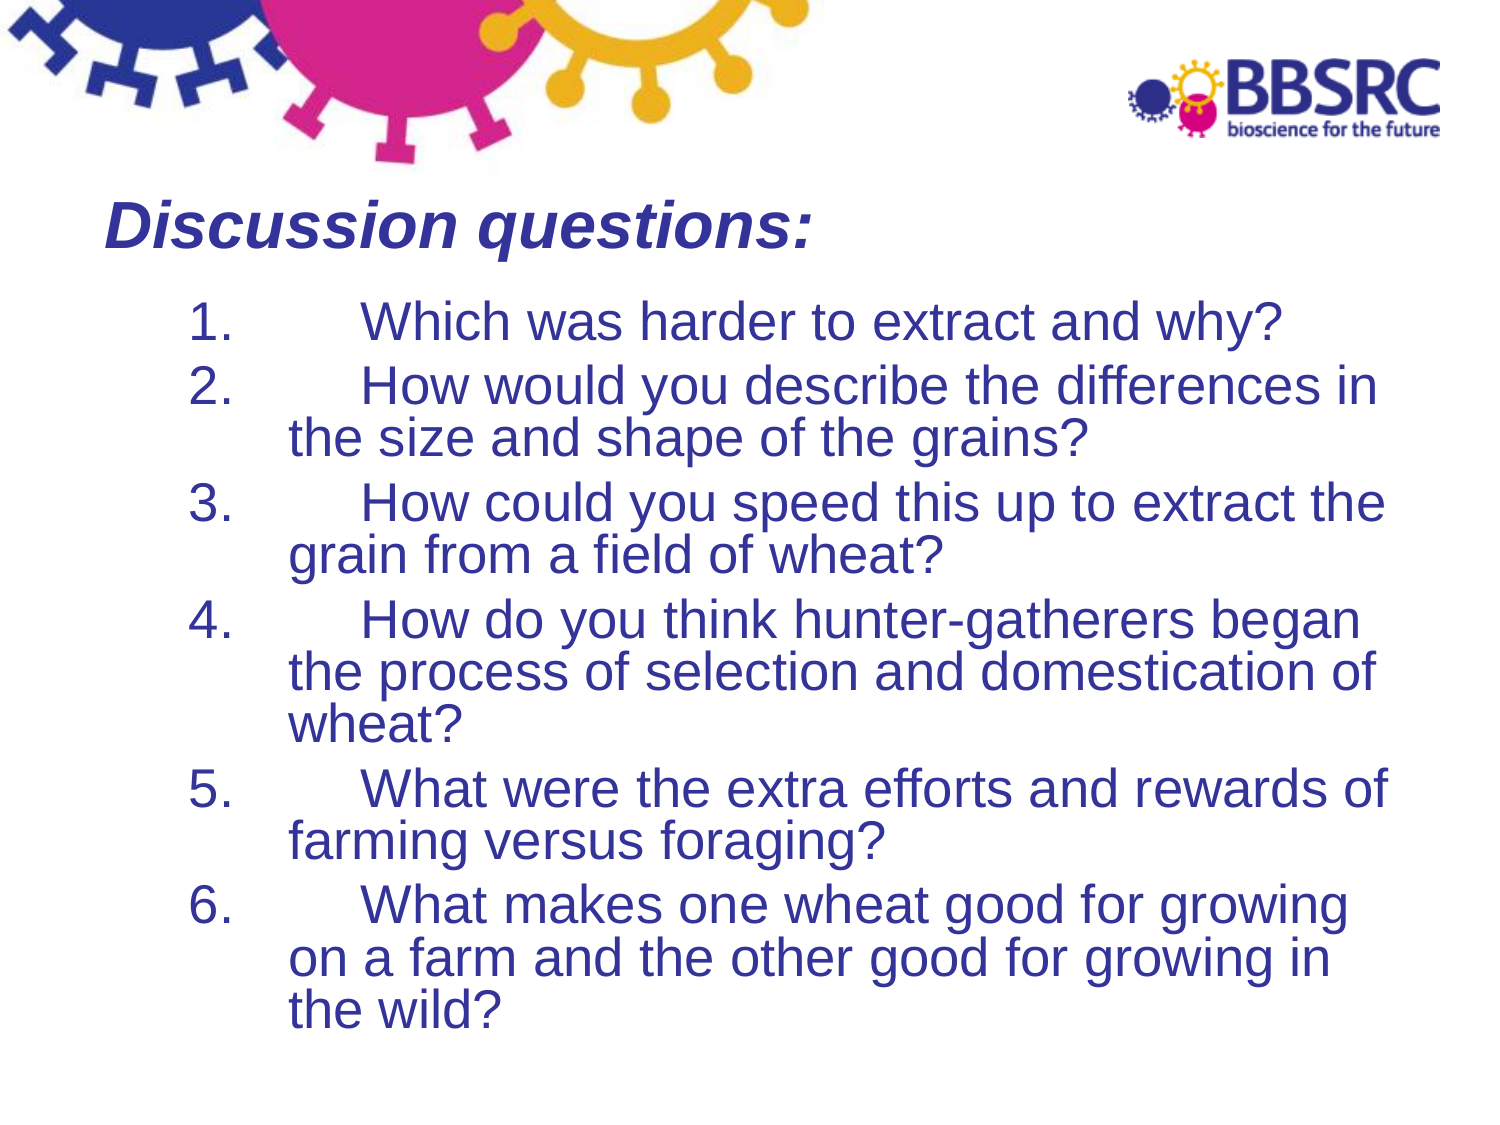

# Discussion questions:
1.	Which was harder to extract and why?
2.	How would you describe the differences in the size and shape of the grains?
3.	How could you speed this up to extract the grain from a field of wheat?
4.	How do you think hunter-gatherers began the process of selection and domestication of wheat?
5.	What were the extra efforts and rewards of farming versus foraging?
6.	What makes one wheat good for growing on a farm and the other good for growing in the wild?